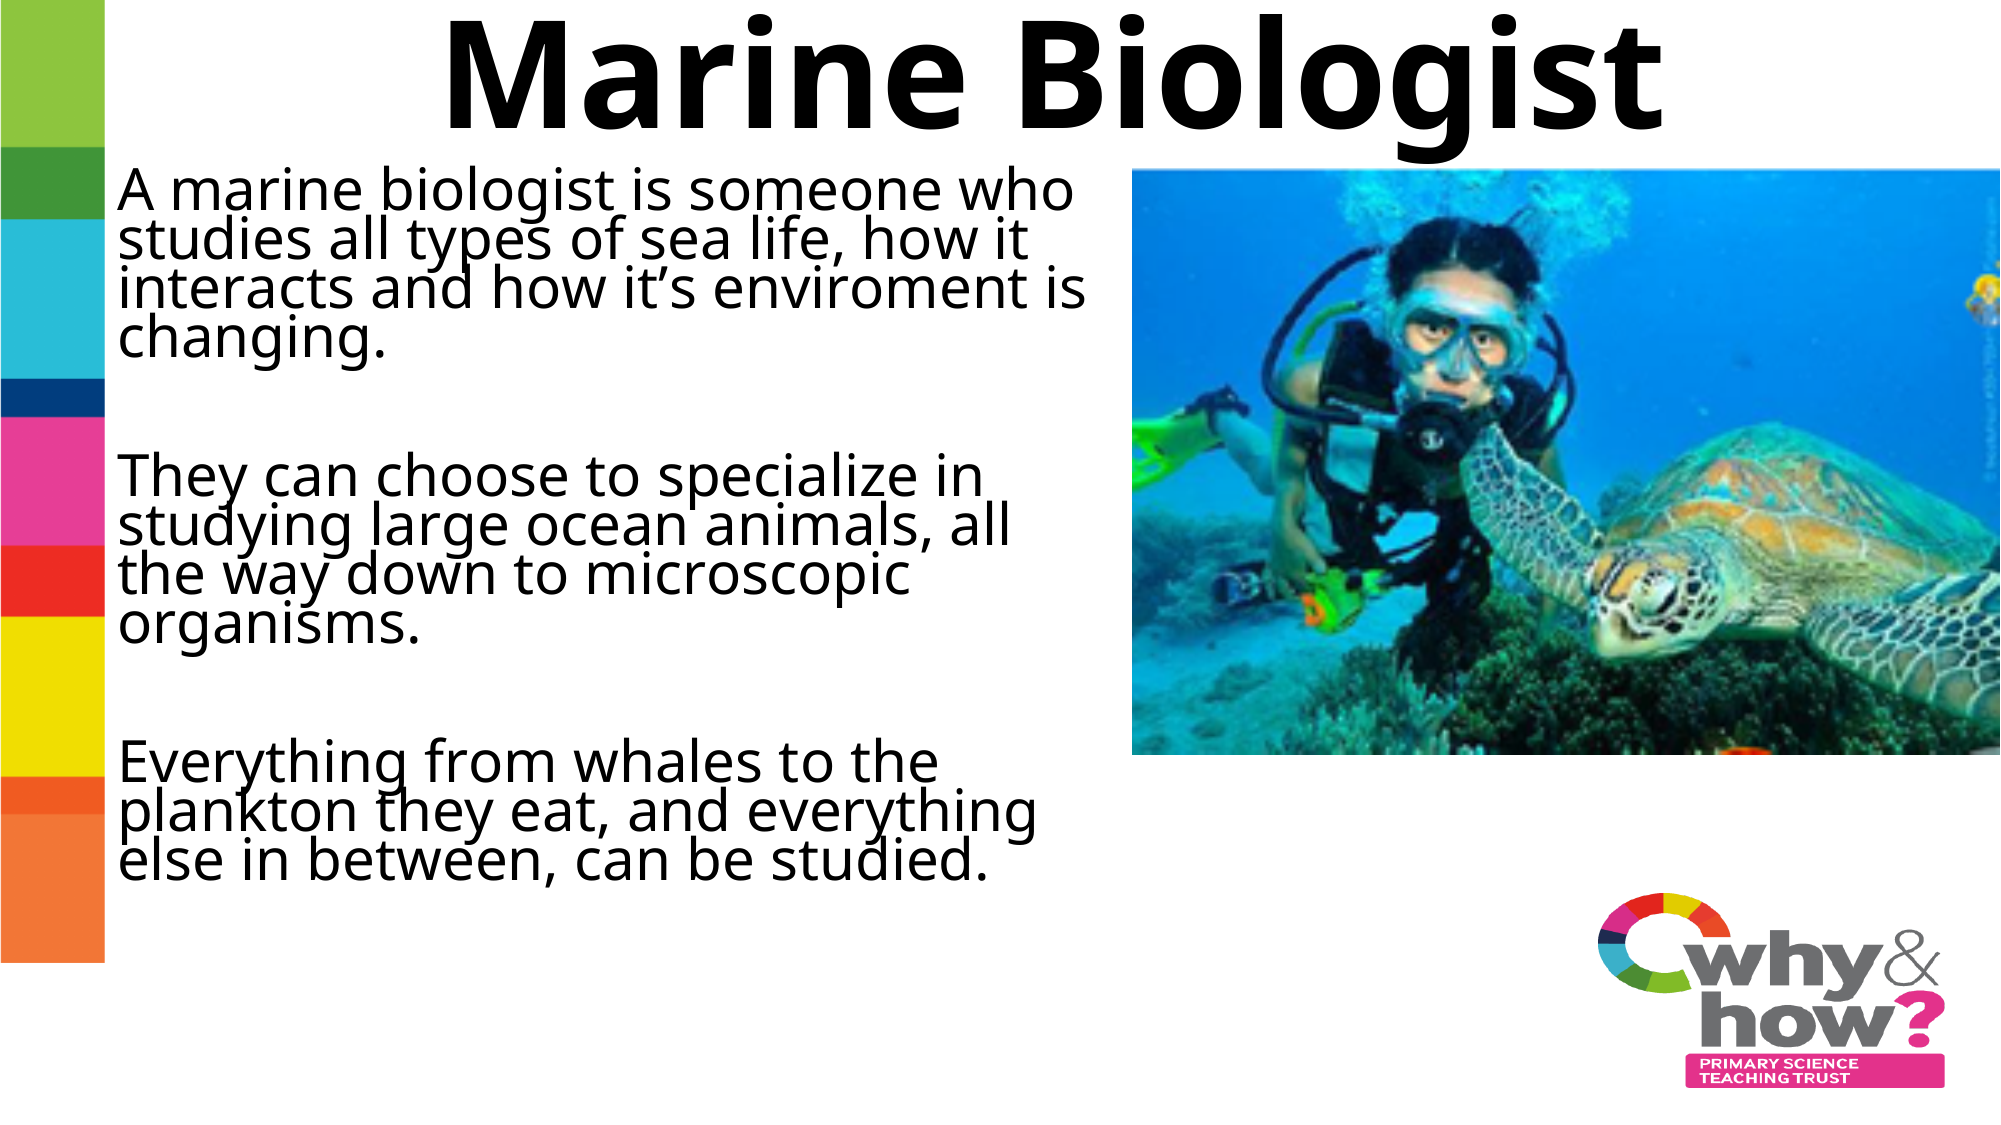

Marine Biologist
A marine biologist is someone who studies all types of sea life, how it interacts and how it’s enviroment is changing.
They can choose to specialize in studying large ocean animals, all the way down to microscopic organisms.
Everything from whales to the plankton they eat, and everything else in between, can be studied.